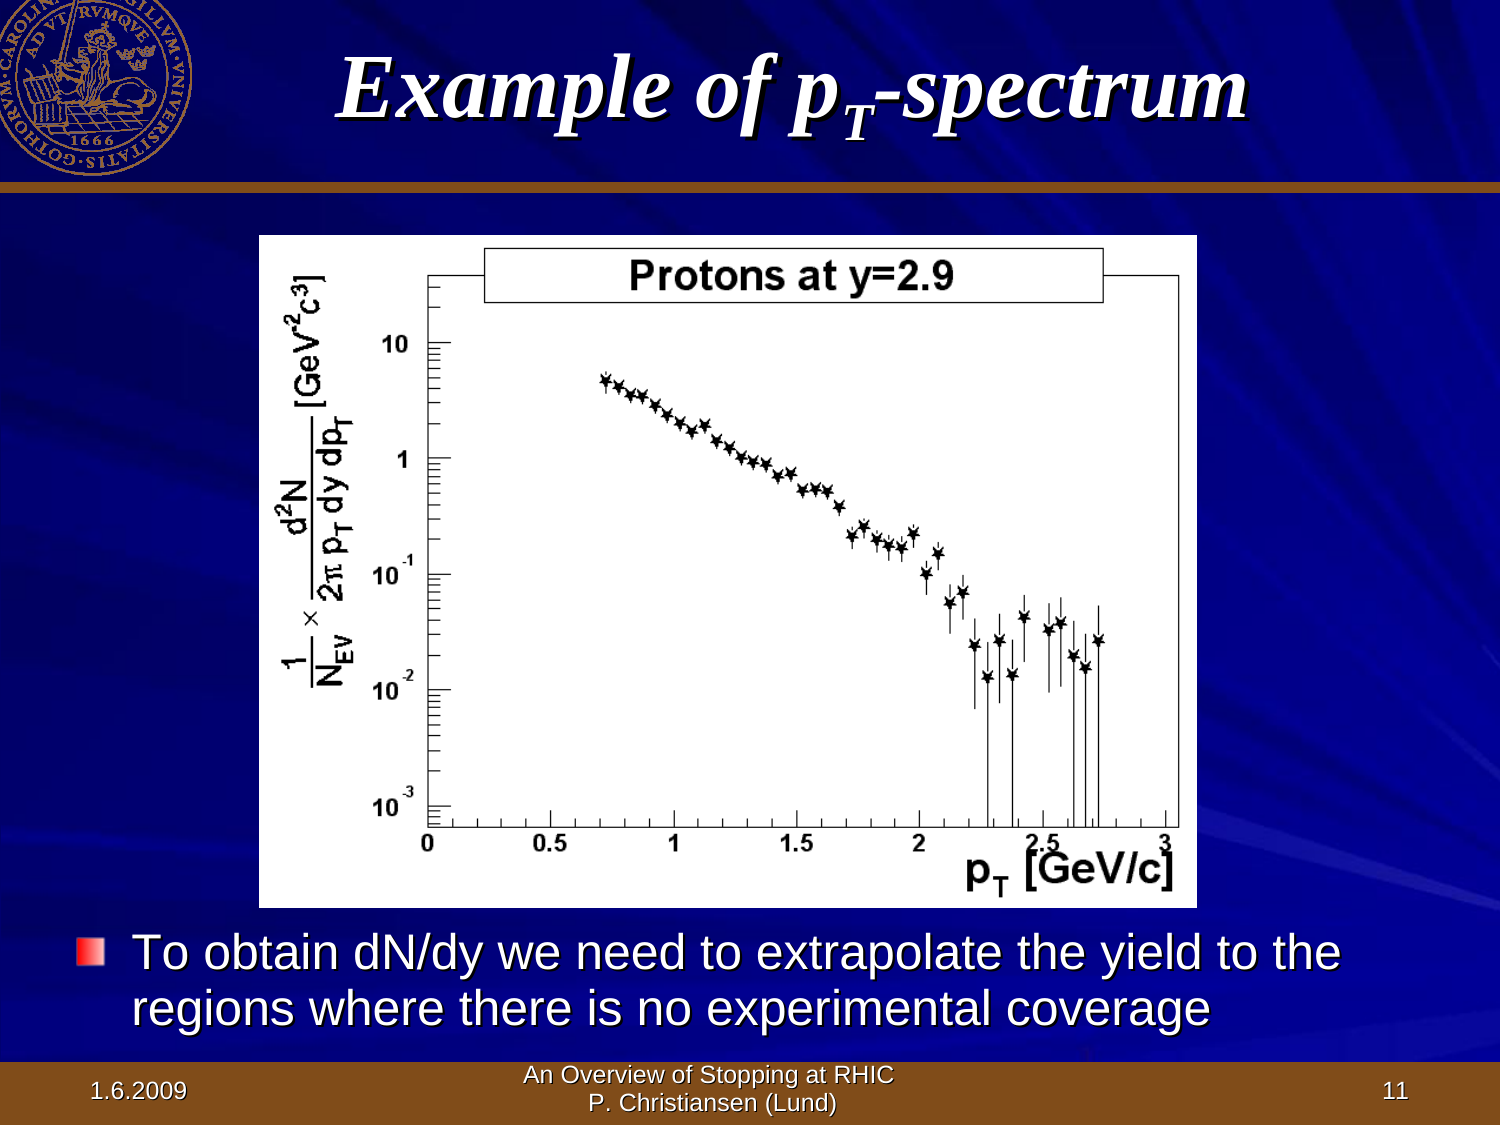

# Example of pT-spectrum
To obtain dN/dy we need to extrapolate the yield to the regions where there is no experimental coverage
11